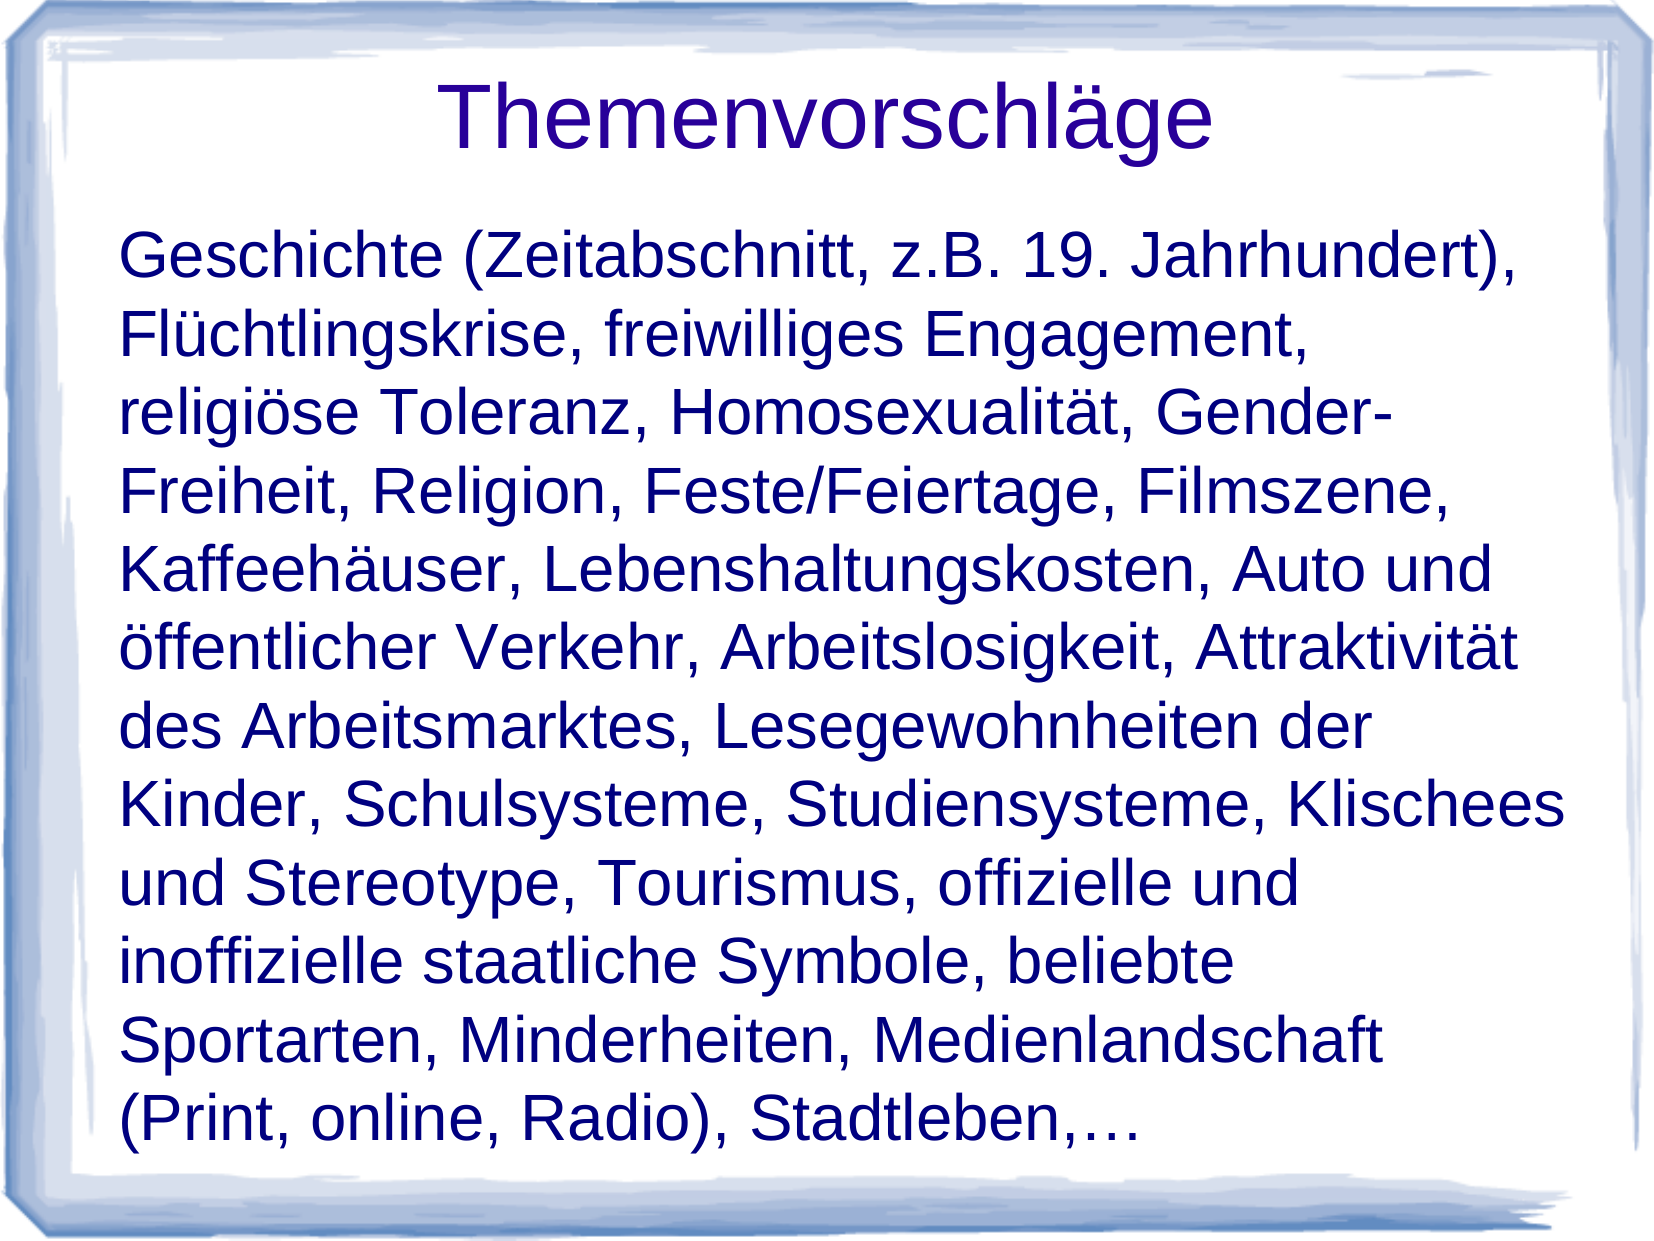

# Themenvorschläge
Geschichte (Zeitabschnitt, z.B. 19. Jahrhundert), Flüchtlingskrise, freiwilliges Engagement, religiöse Toleranz, Homosexualität, Gender-Freiheit, Religion, Feste/Feiertage, Filmszene, Kaffeehäuser, Lebenshaltungskosten, Auto und öffentlicher Verkehr, Arbeitslosigkeit, Attraktivität des Arbeitsmarktes, Lesegewohnheiten der Kinder, Schulsysteme, Studiensysteme, Klischees und Stereotype, Tourismus, offizielle und inoffizielle staatliche Symbole, beliebte Sportarten, Minderheiten, Medienlandschaft (Print, online, Radio), Stadtleben,…